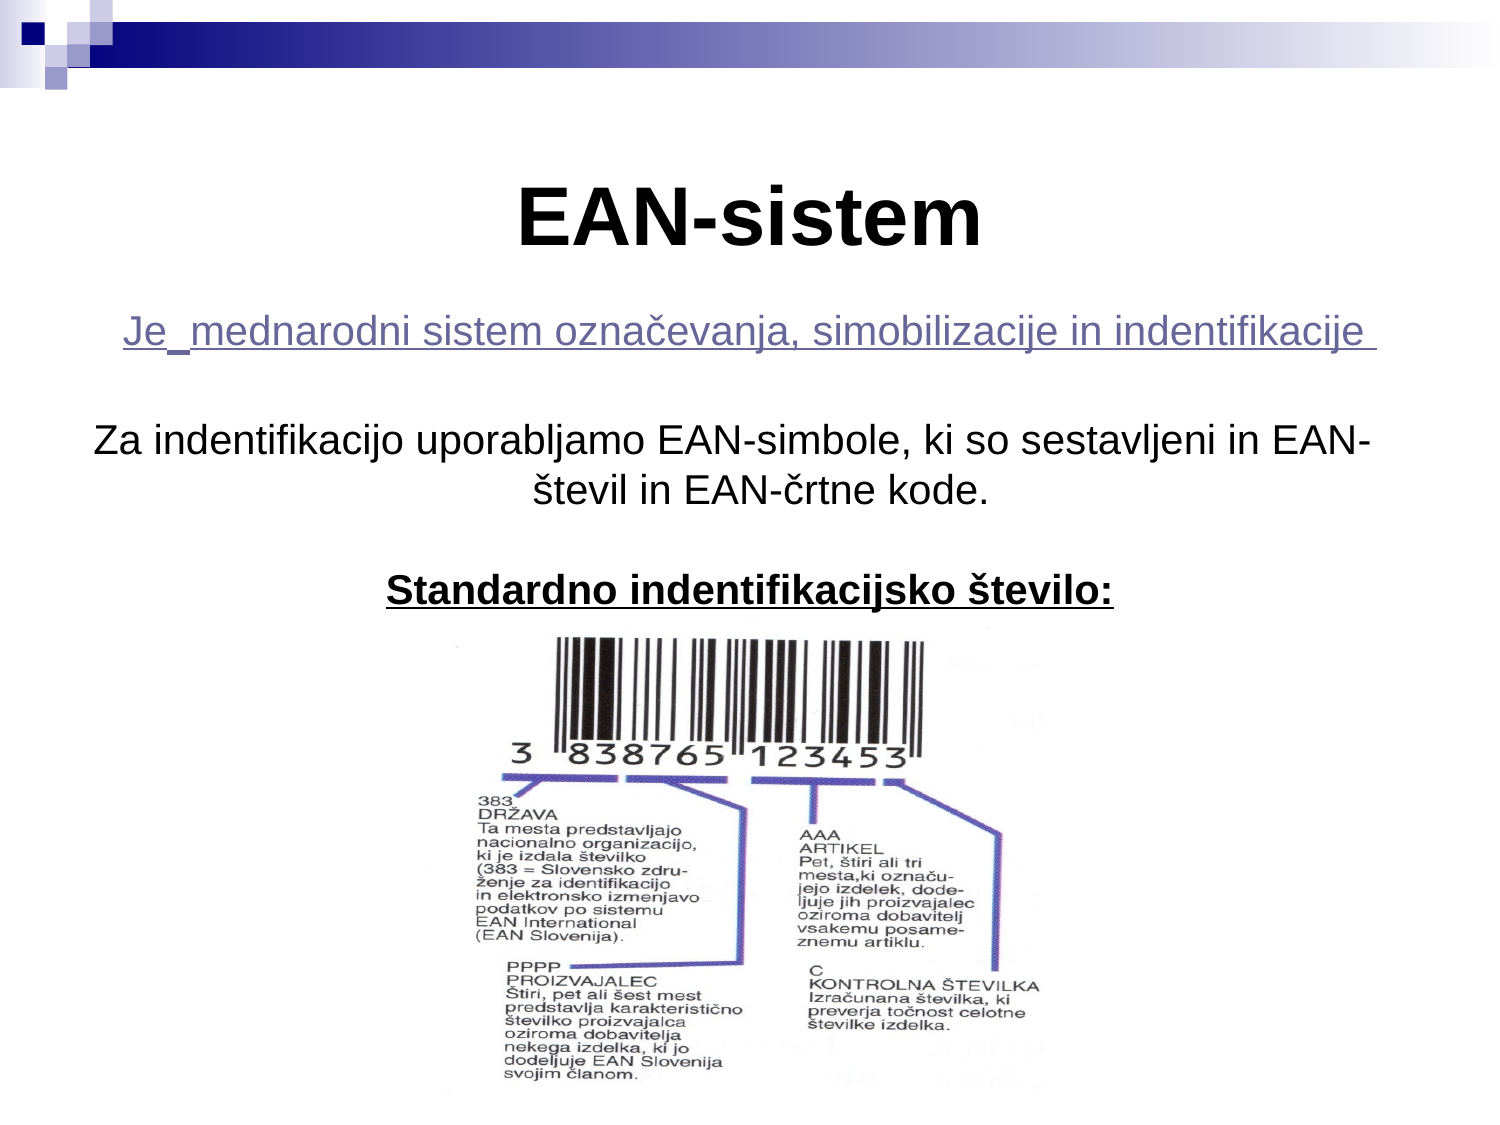

# EAN-sistem Je mednarodni sistem označevanja, simobilizacije in indentifikacije Za indentifikacijo uporabljamo EAN-simbole, ki so sestavljeni in EAN- števil in EAN-črtne kode. Standardno indentifikacijsko število: